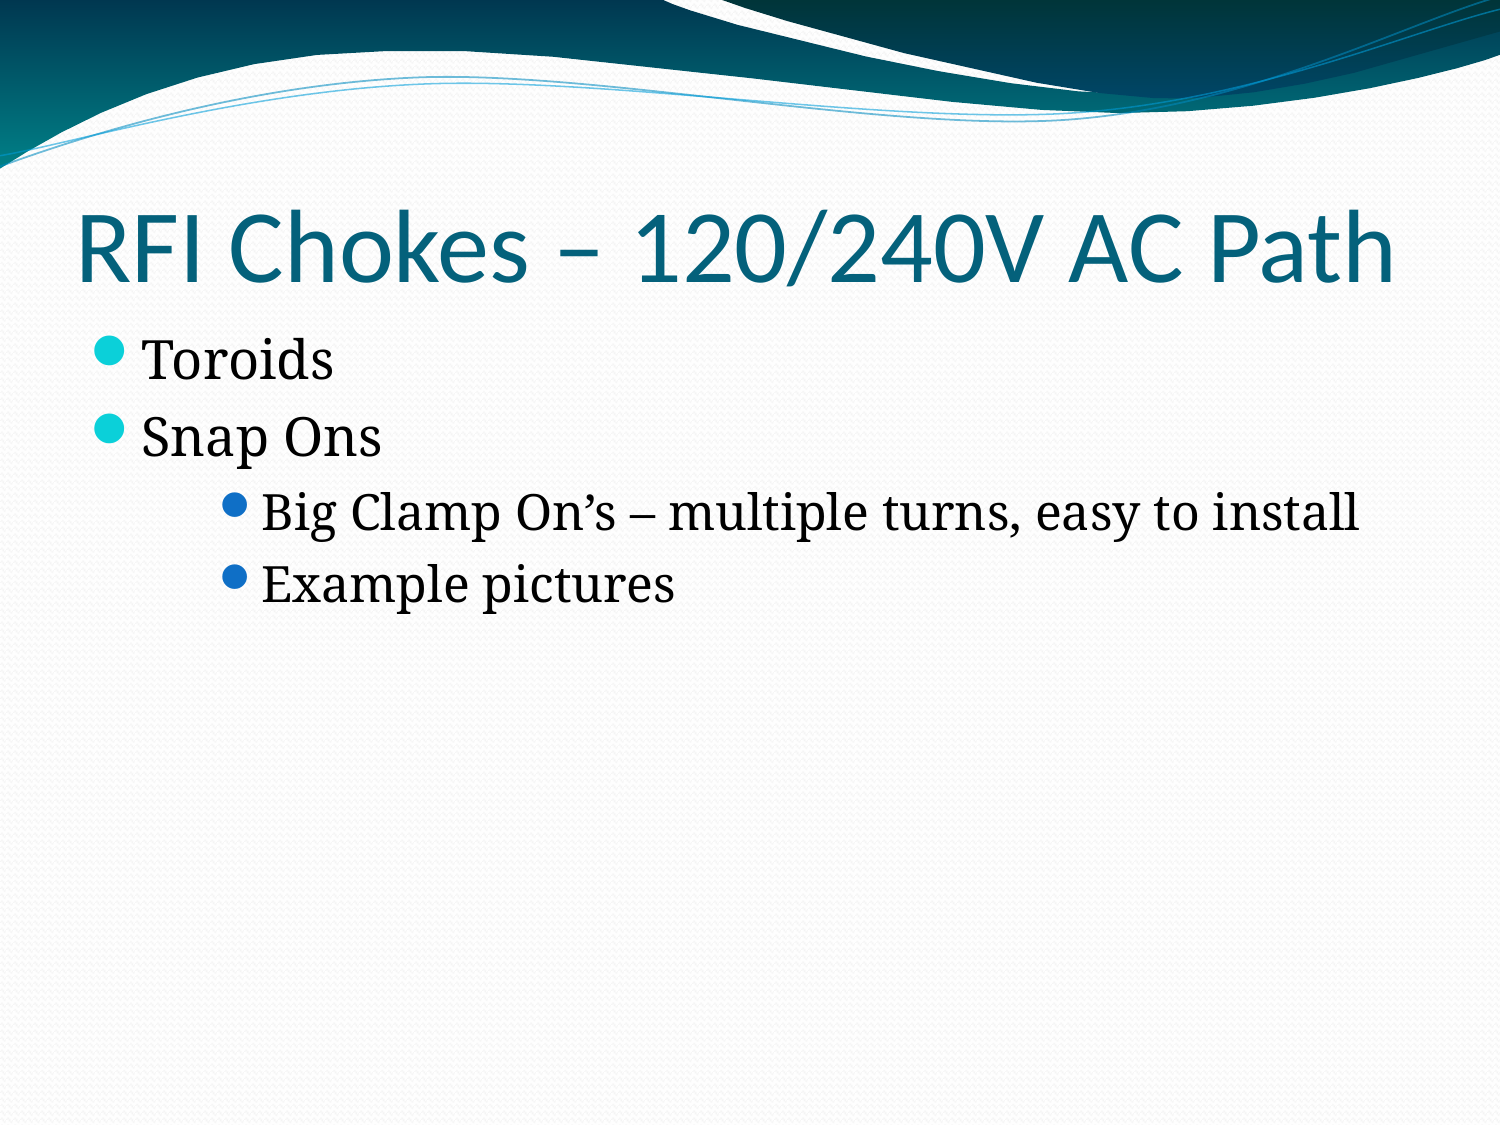

# RFI Chokes – 120/240V AC Path
Toroids
Snap Ons
Big Clamp On’s – multiple turns, easy to install
Example pictures